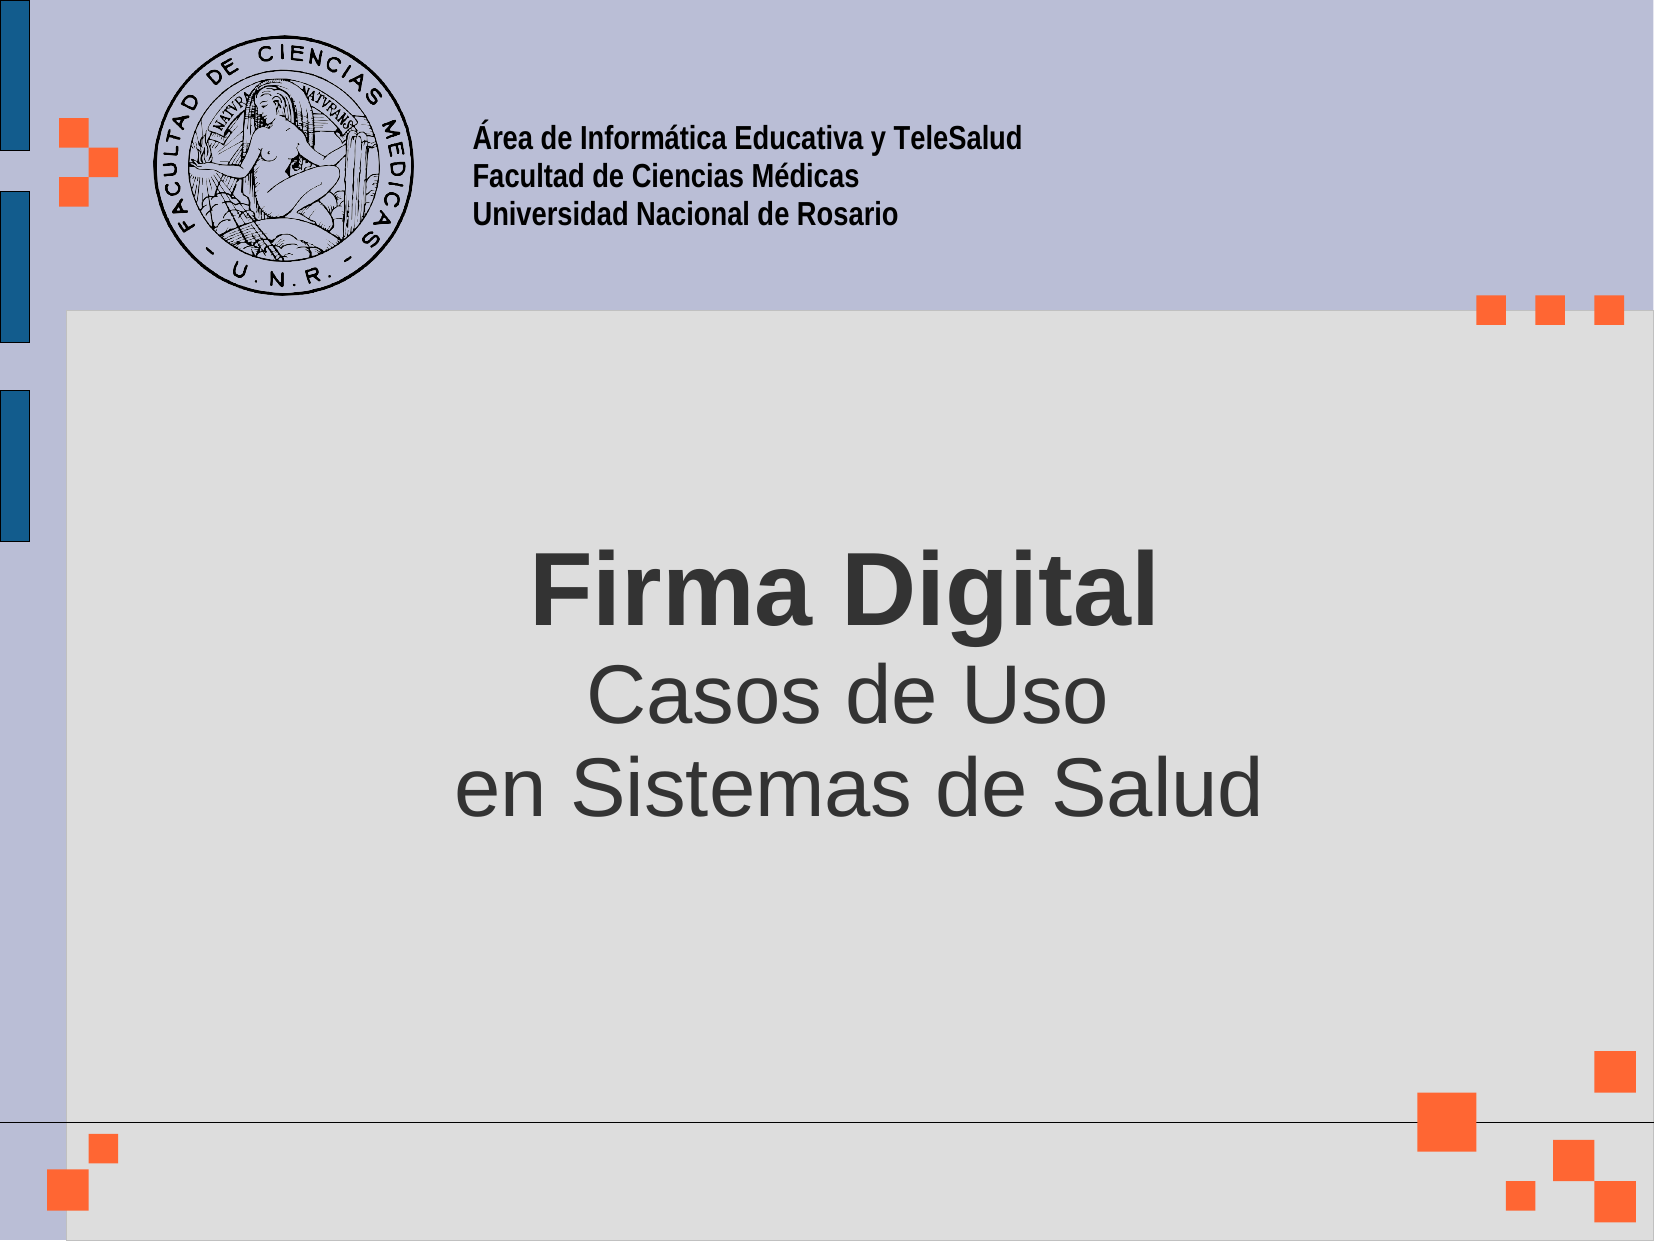

Área de Informática Educativa y TeleSalud
Facultad de Ciencias Médicas
Universidad Nacional de Rosario
#
Firma Digital
Casos de Uso
en Sistemas de Salud